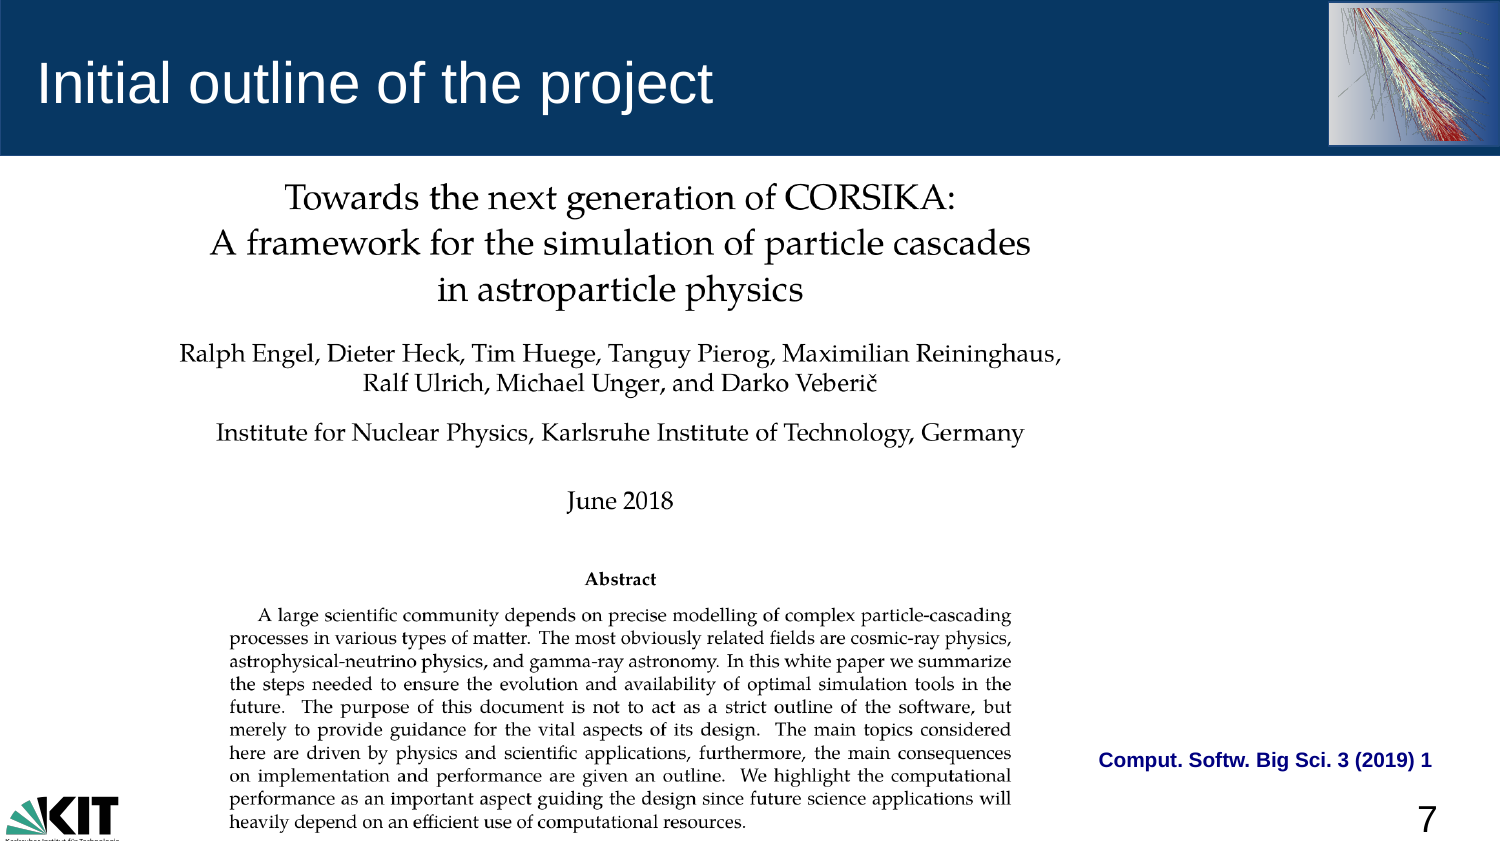

Initial outline of the project
Comput. Softw. Big Sci. 3 (2019) 1